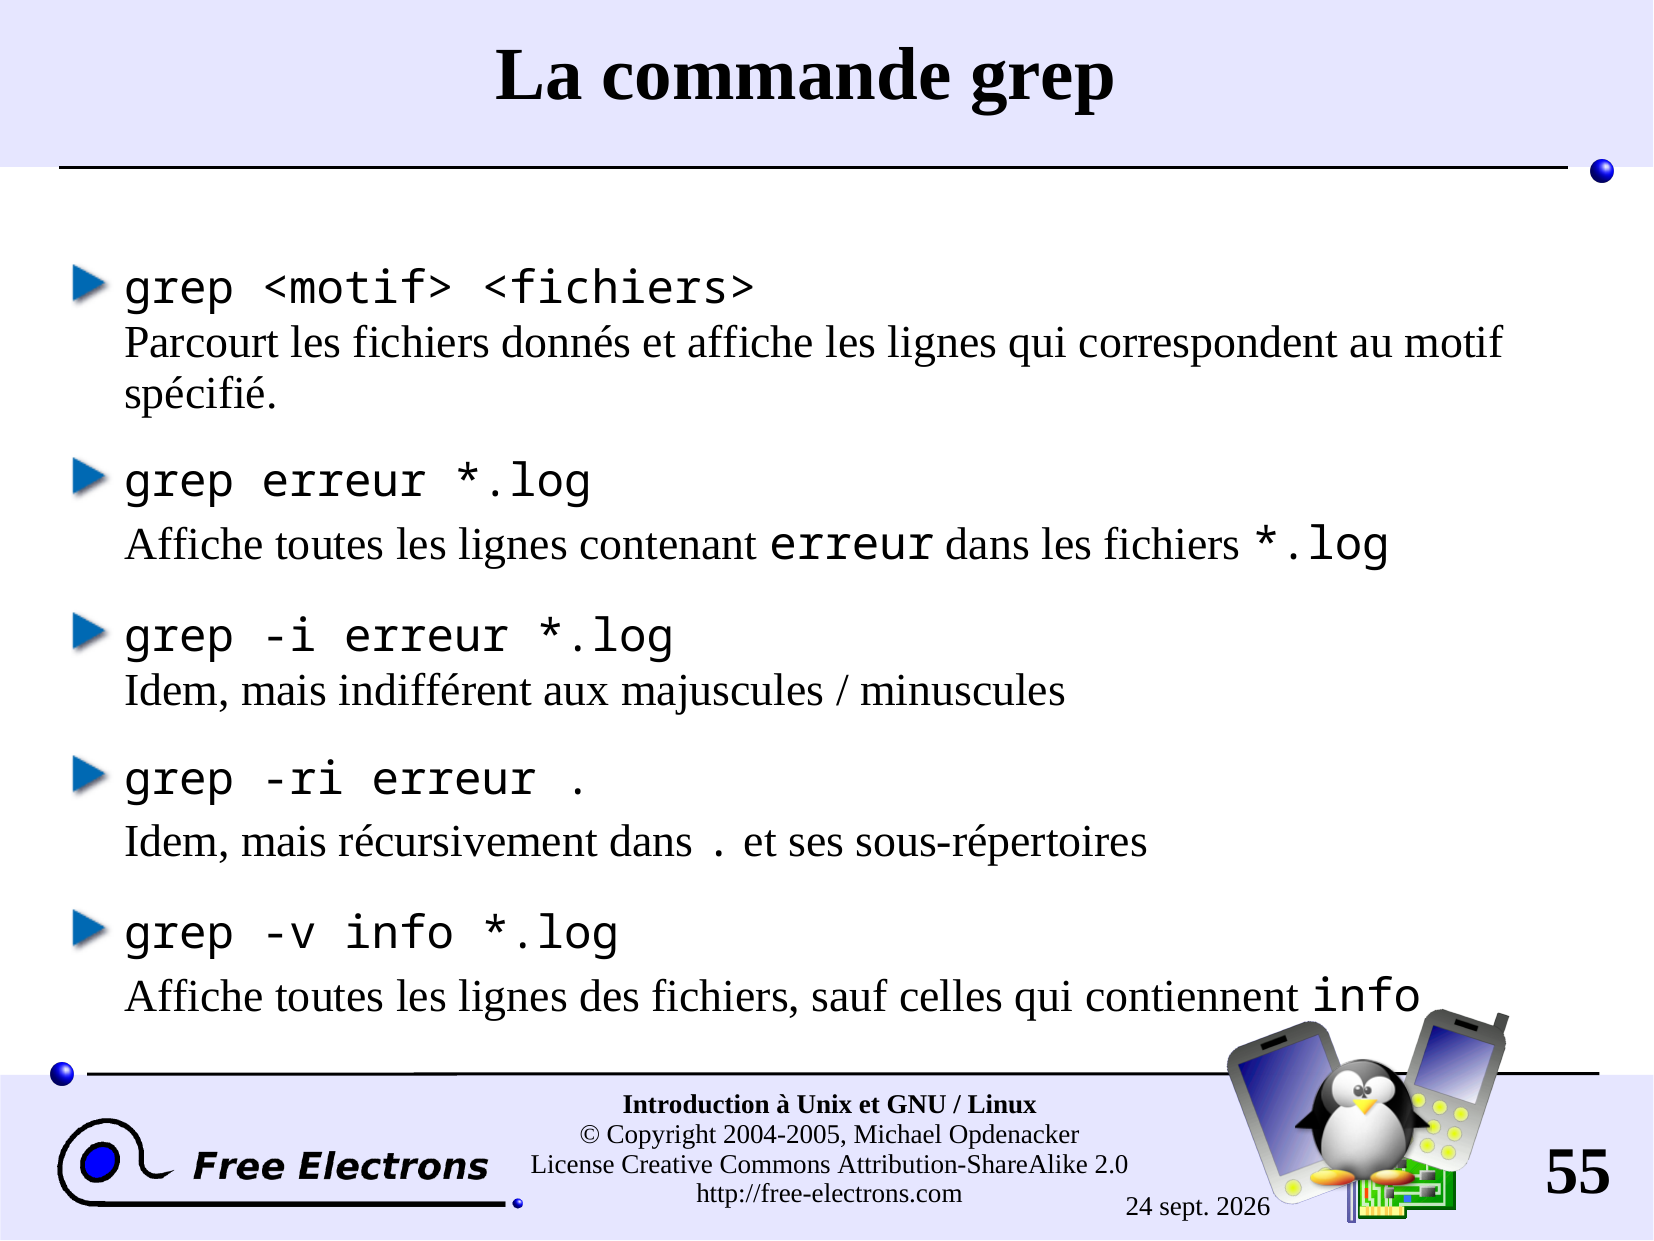

# La commande grep
grep <motif> <fichiers>
Parcourt les fichiers donnés et affiche les lignes qui correspondent au motif spécifié.
grep erreur *.log
Affiche toutes les lignes contenant erreur dans les fichiers *.log
grep -i erreur *.log
Idem, mais indifférent aux majuscules / minuscules
grep -ri erreur .
Idem, mais récursivement dans . et ses sous-répertoires
grep -v info *.log
Affiche toutes les lignes des fichiers, sauf celles qui contiennent info